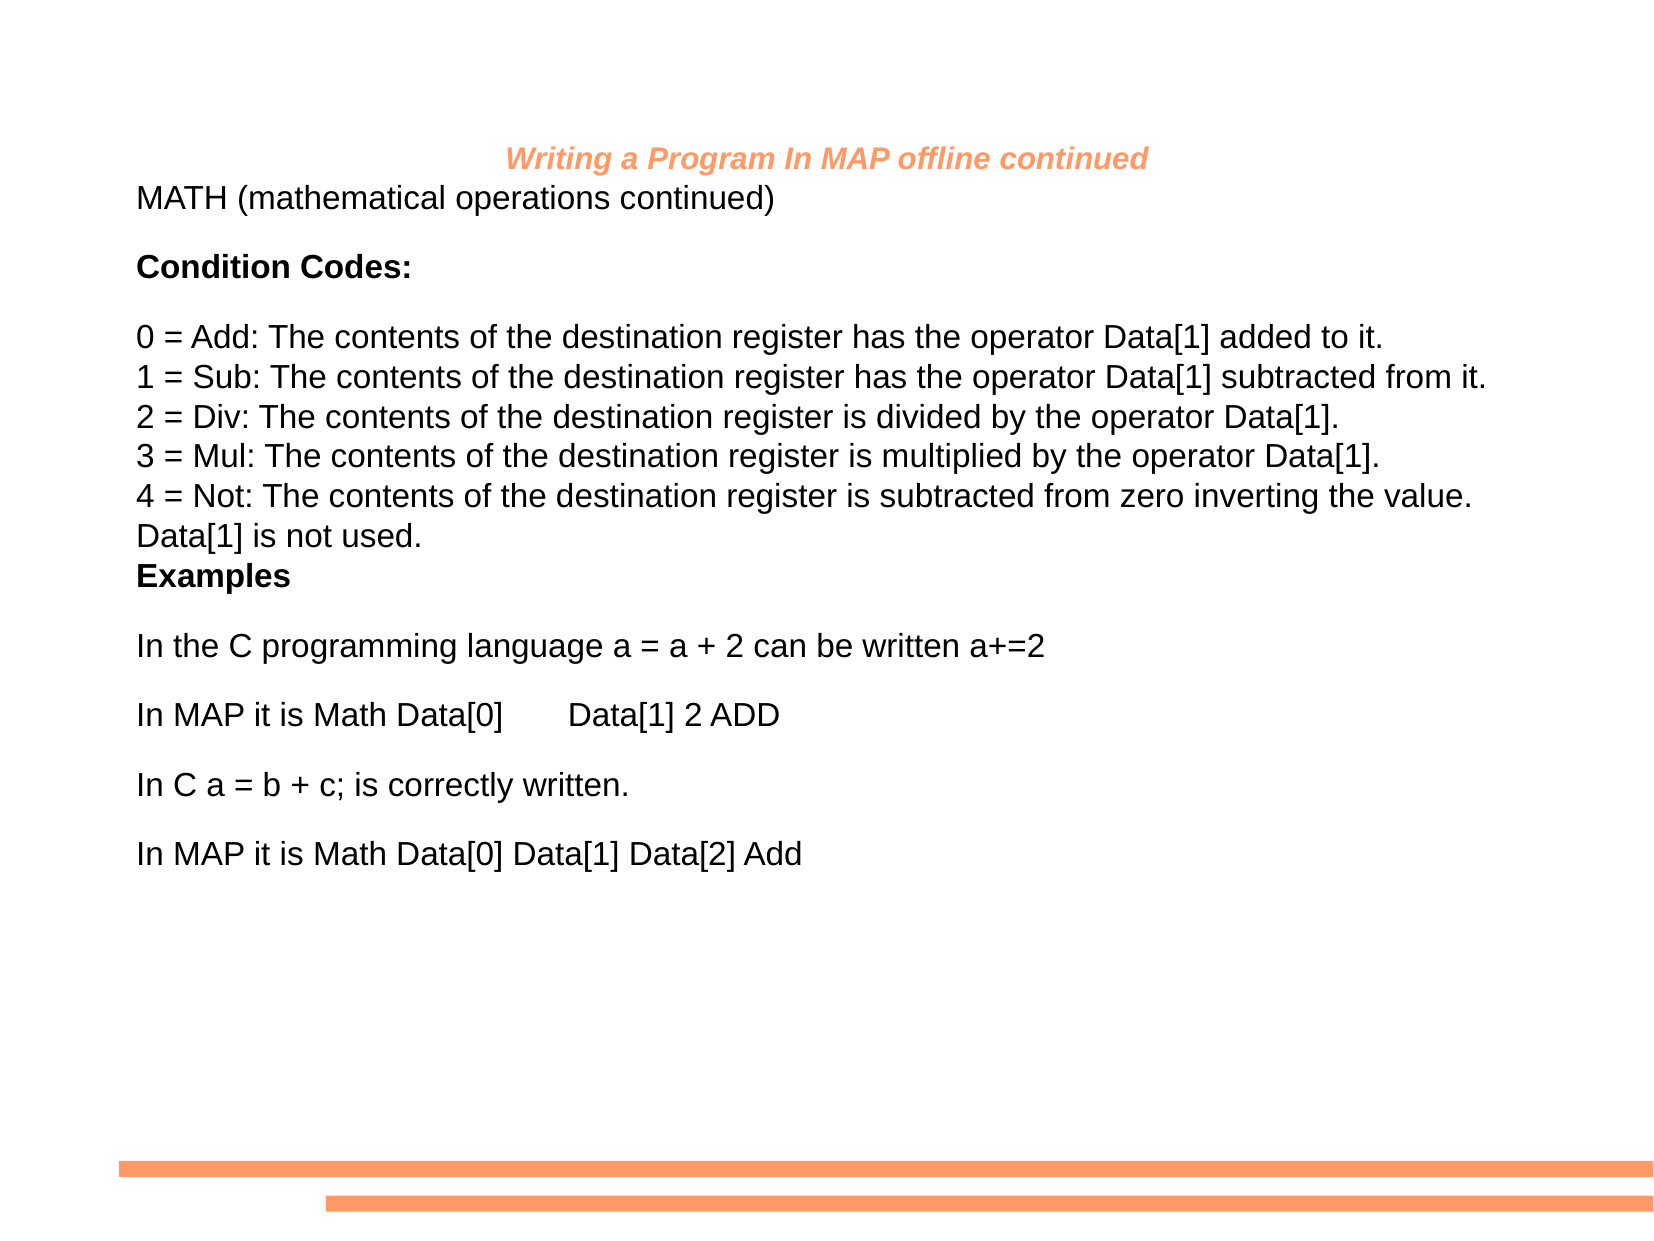

# Writing a Program In MAP offline continued
MATH (mathematical operations continued)
Condition Codes:
0 = Add: The contents of the destination register has the operator Data[1] added to it.
1 = Sub: The contents of the destination register has the operator Data[1] subtracted from it.
2 = Div: The contents of the destination register is divided by the operator Data[1].
3 = Mul: The contents of the destination register is multiplied by the operator Data[1].
4 = Not: The contents of the destination register is subtracted from zero inverting the value. Data[1] is not used.
Examples
In the C programming language a = a + 2 can be written a+=2
In MAP it is Math Data[0]       Data[1] 2 ADD
In C a = b + c; is correctly written.
In MAP it is Math Data[0] Data[1] Data[2] Add